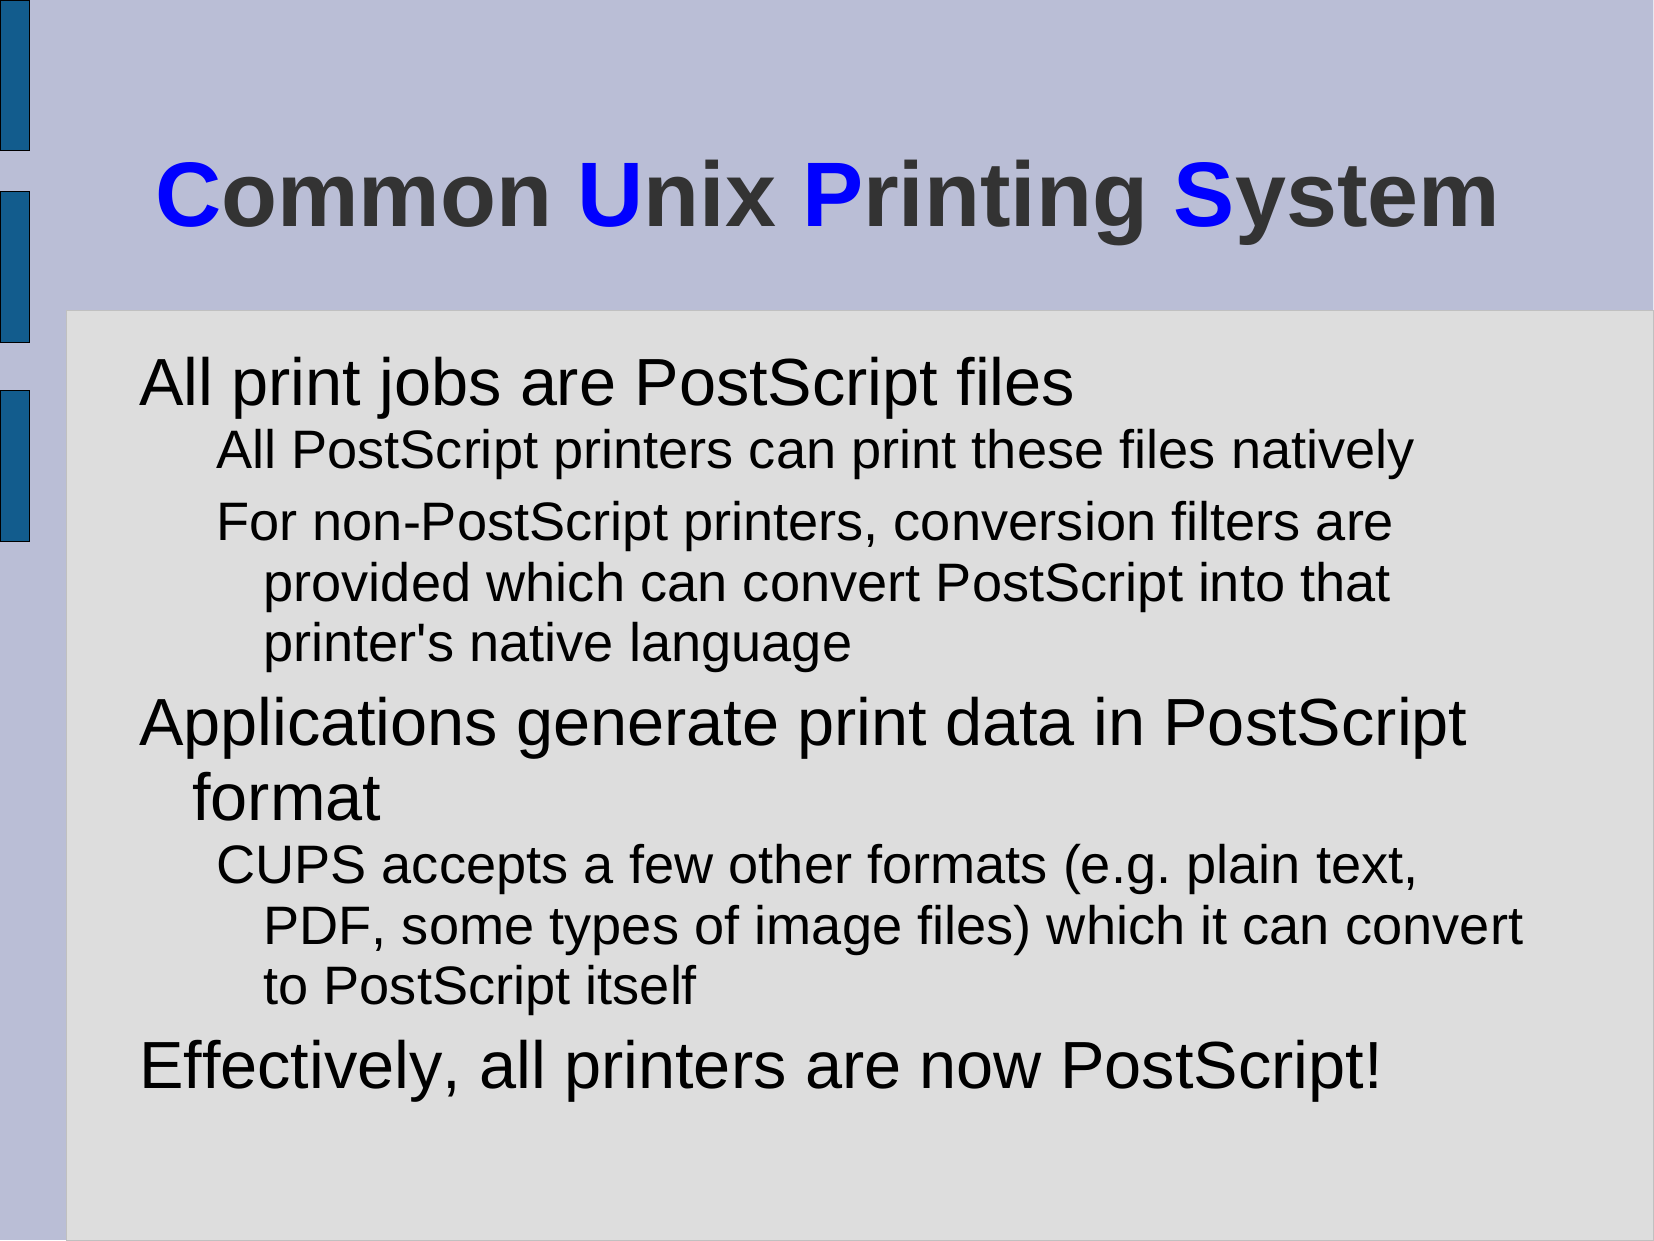

# Common Unix Printing System
All print jobs are PostScript files
All PostScript printers can print these files natively
For non-PostScript printers, conversion filters are provided which can convert PostScript into that printer's native language
Applications generate print data in PostScript format
CUPS accepts a few other formats (e.g. plain text, PDF, some types of image files) which it can convert to PostScript itself
Effectively, all printers are now PostScript!